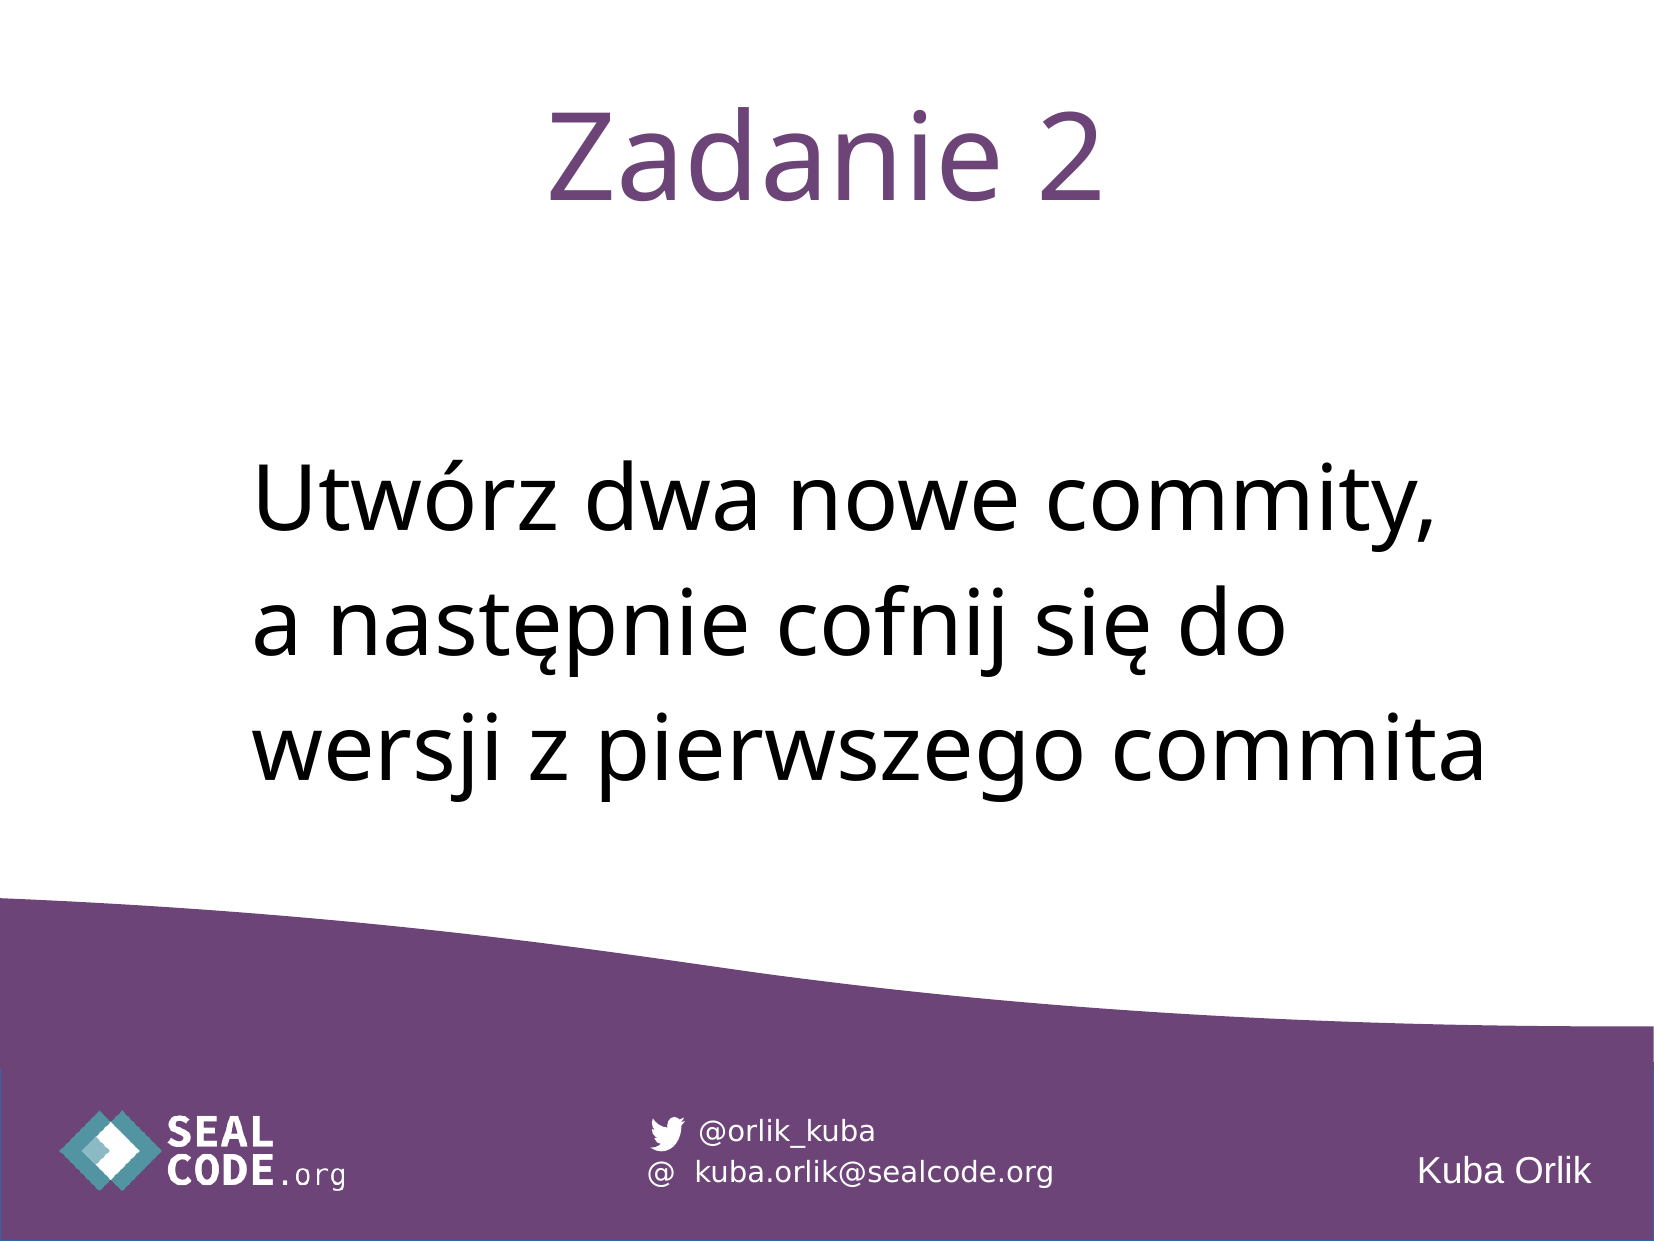

# Zadanie 2
Utwórz dwa nowe commity, a następnie cofnij się do wersji z pierwszego commita